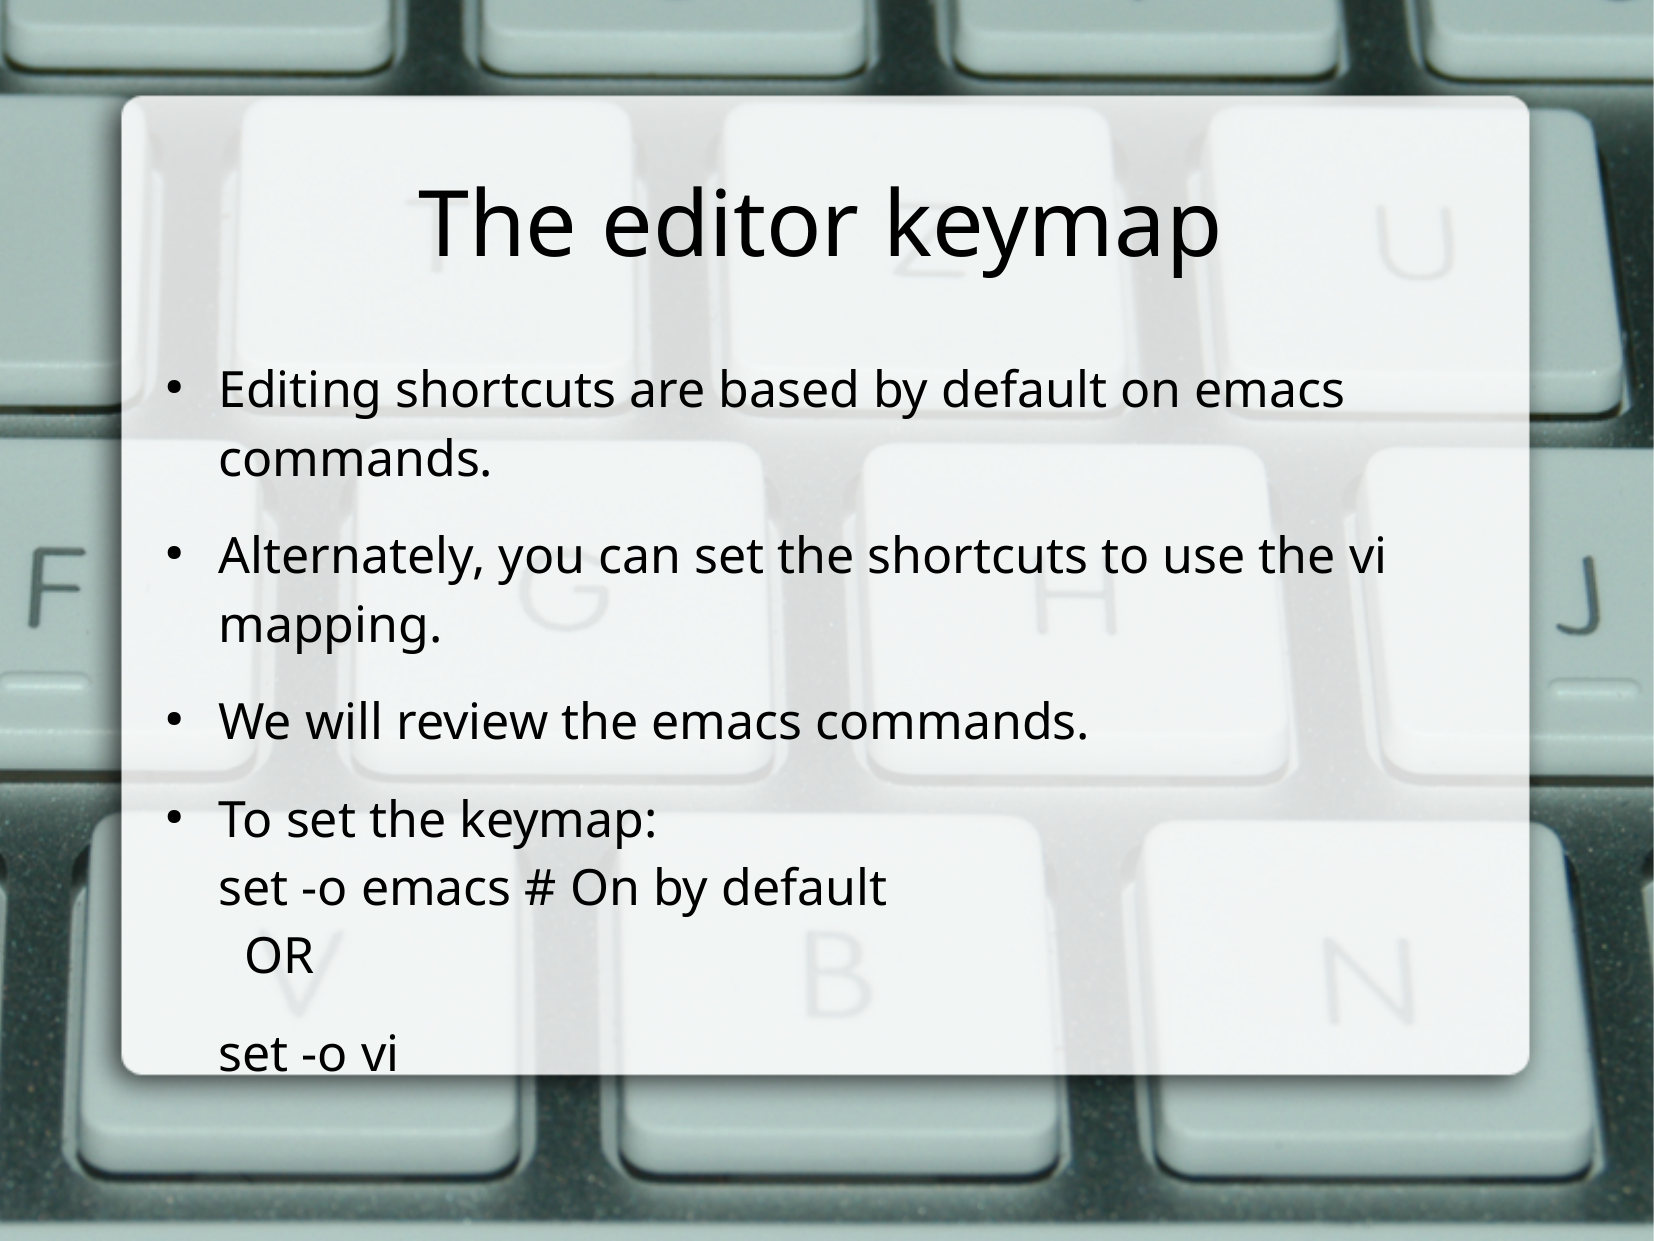

# The editor keymap
Editing shortcuts are based by default on emacs commands.
Alternately, you can set the shortcuts to use the vi mapping.
We will review the emacs commands.
To set the keymap:
set -o emacs # On by default
 OR
set -o vi